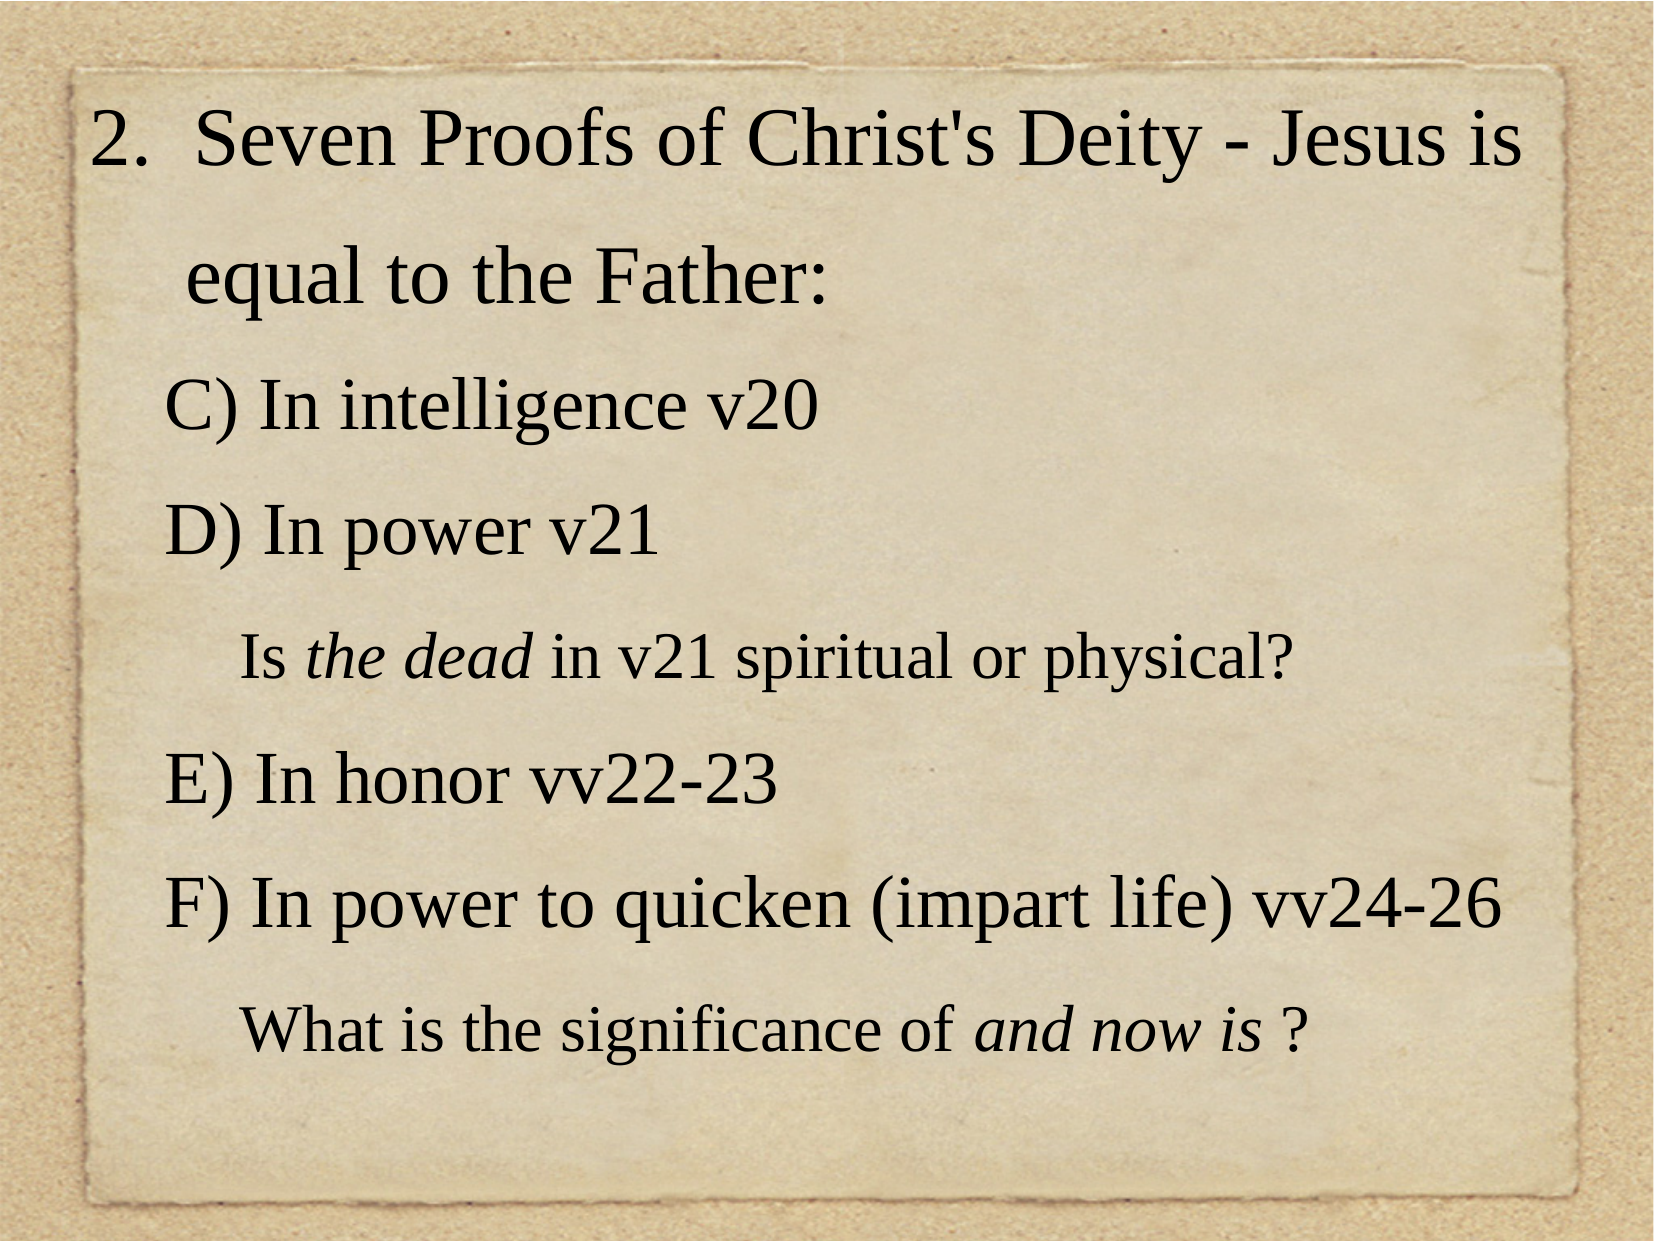

2. Seven Proofs of Christ's Deity - Jesus is 	 equal to the Father:
	C) In intelligence v20
	D) In power v21
		Is the dead in v21 spiritual or physical?
	E) In honor vv22-23
	F) In power to quicken (impart life) vv24-26
		What is the significance of and now is ?